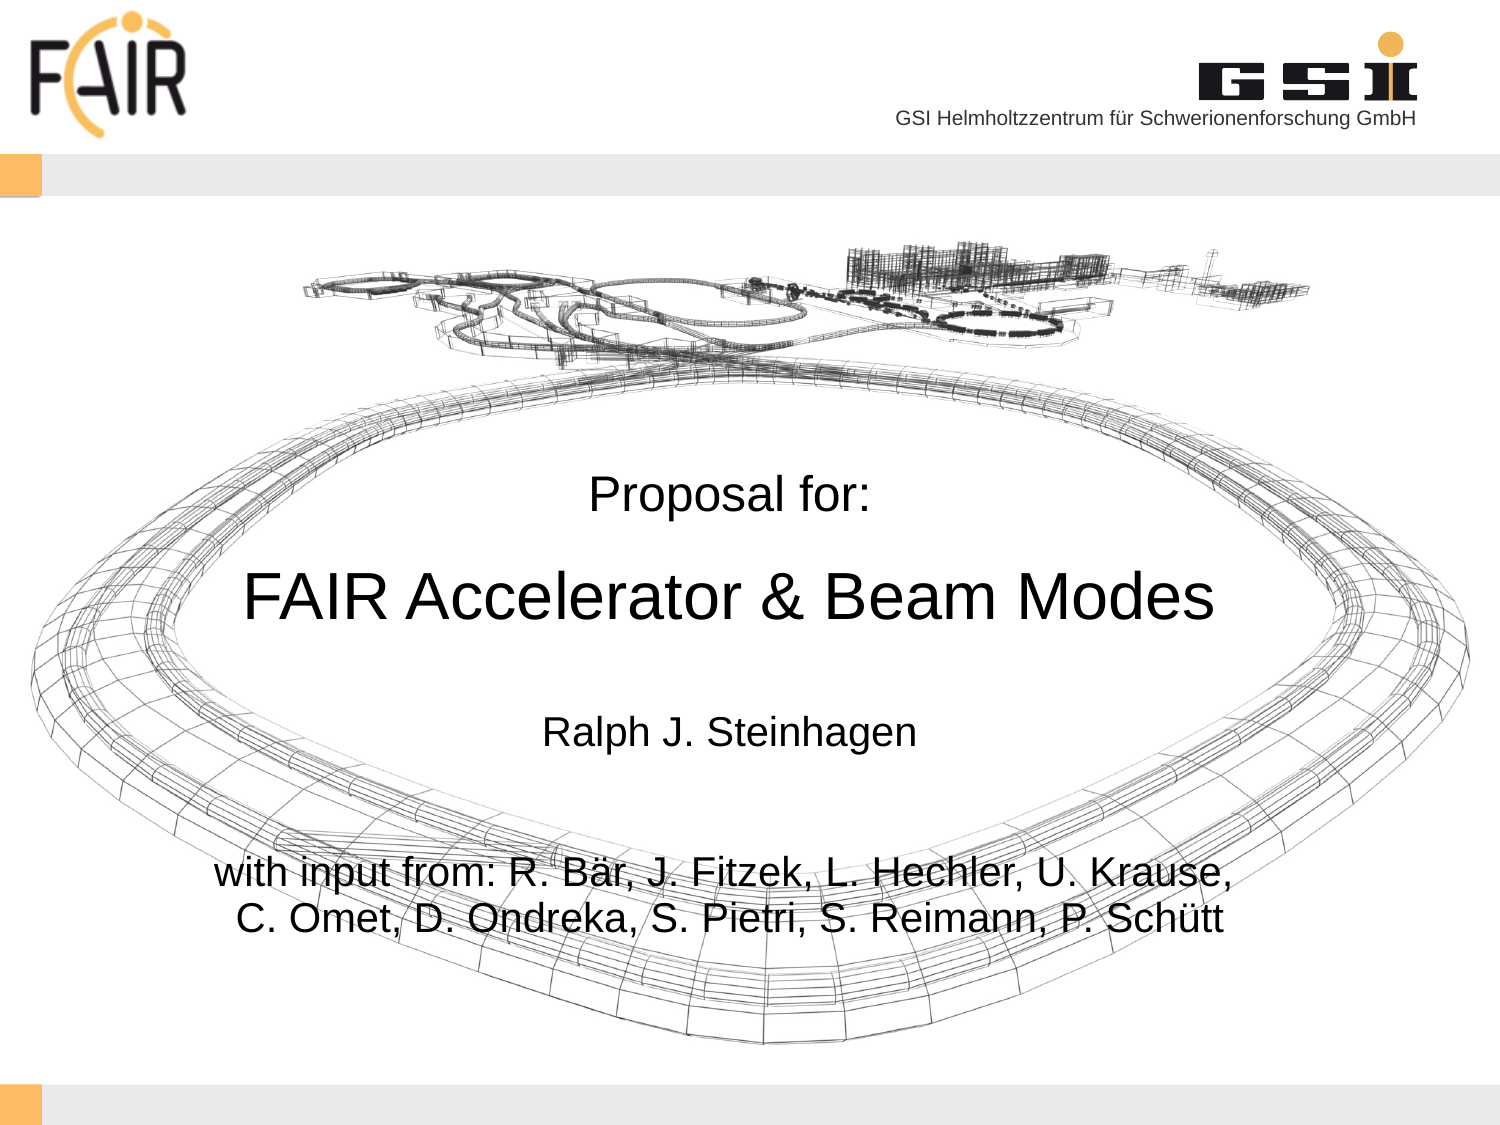

# Proposal for:
FAIR Accelerator & Beam Modes
Ralph J. Steinhagen
with input from: R. Bär, J. Fitzek, L. Hechler, U. Krause,
C. Omet, D. Ondreka, S. Pietri, S. Reimann, P. Schütt